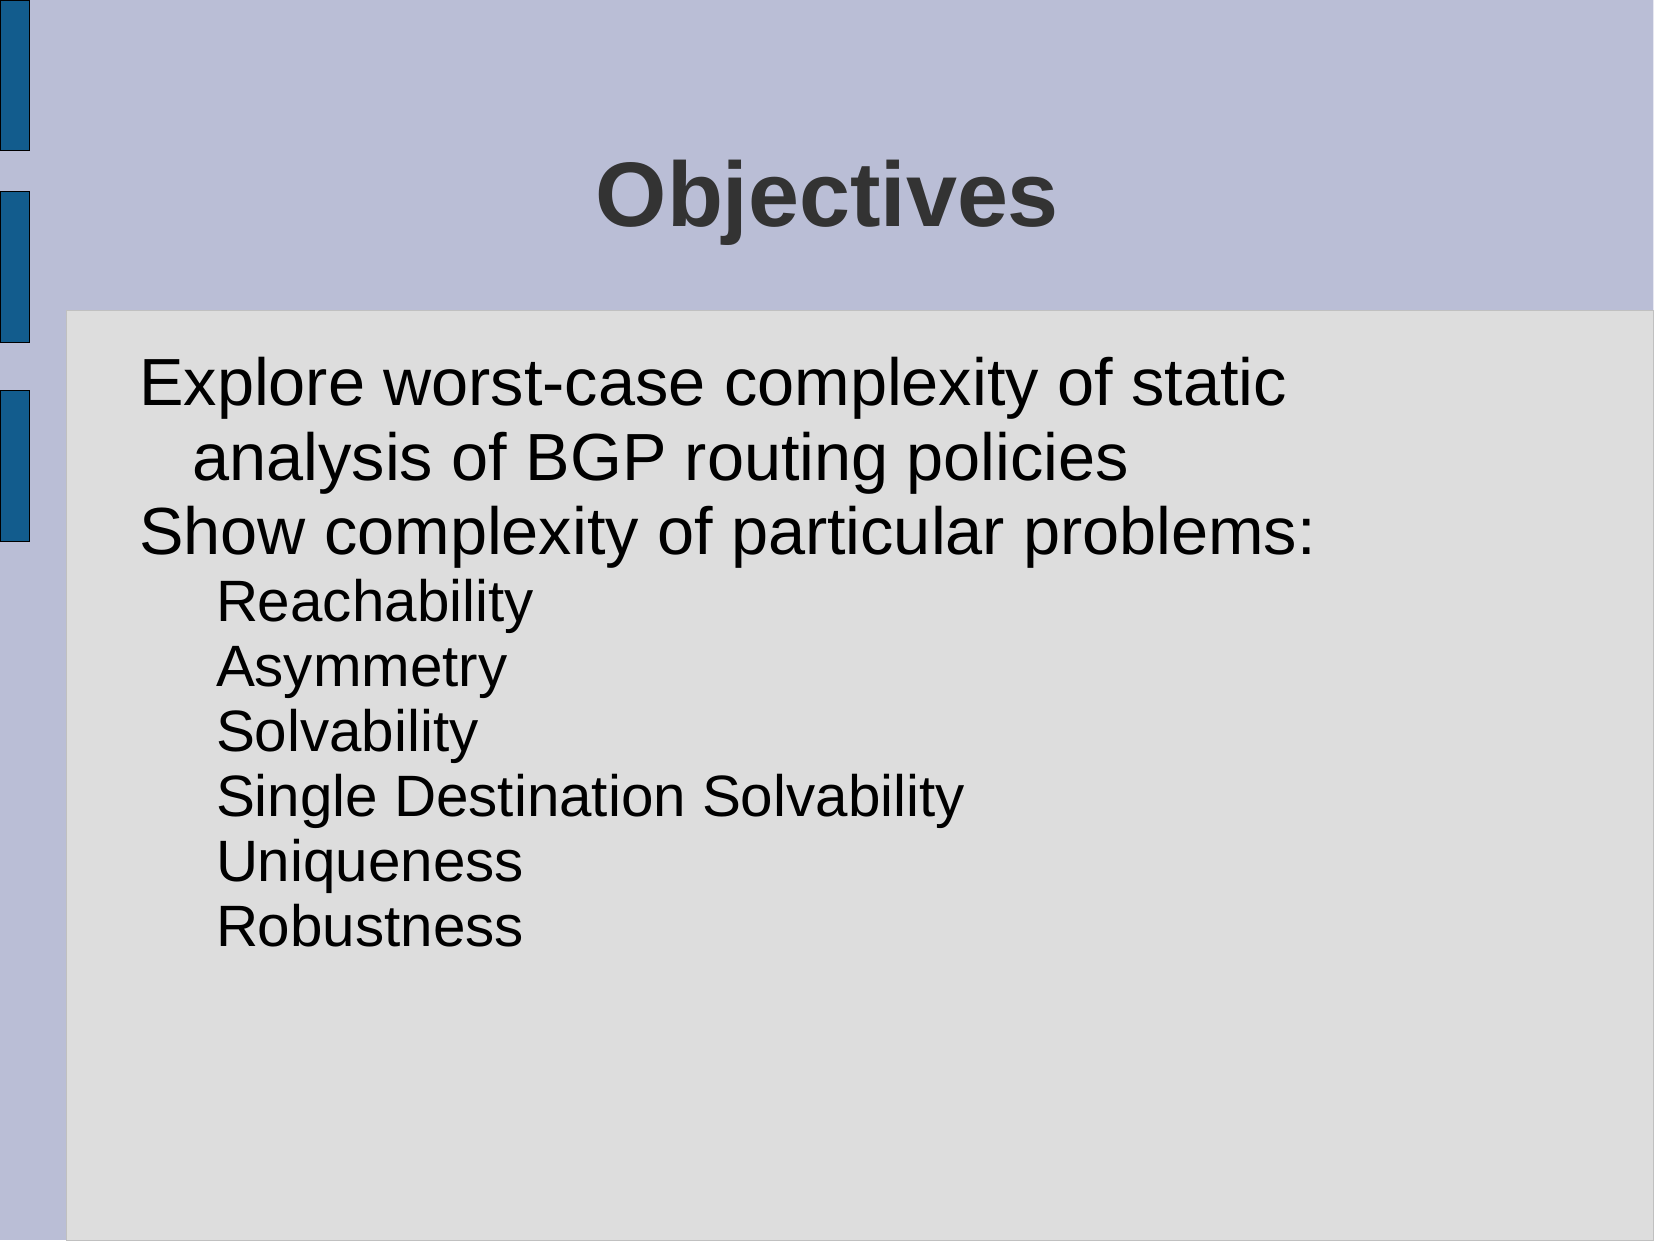

# Objectives
Explore worst-case complexity of static analysis of BGP routing policies
Show complexity of particular problems:
Reachability
Asymmetry
Solvability
Single Destination Solvability
Uniqueness
Robustness